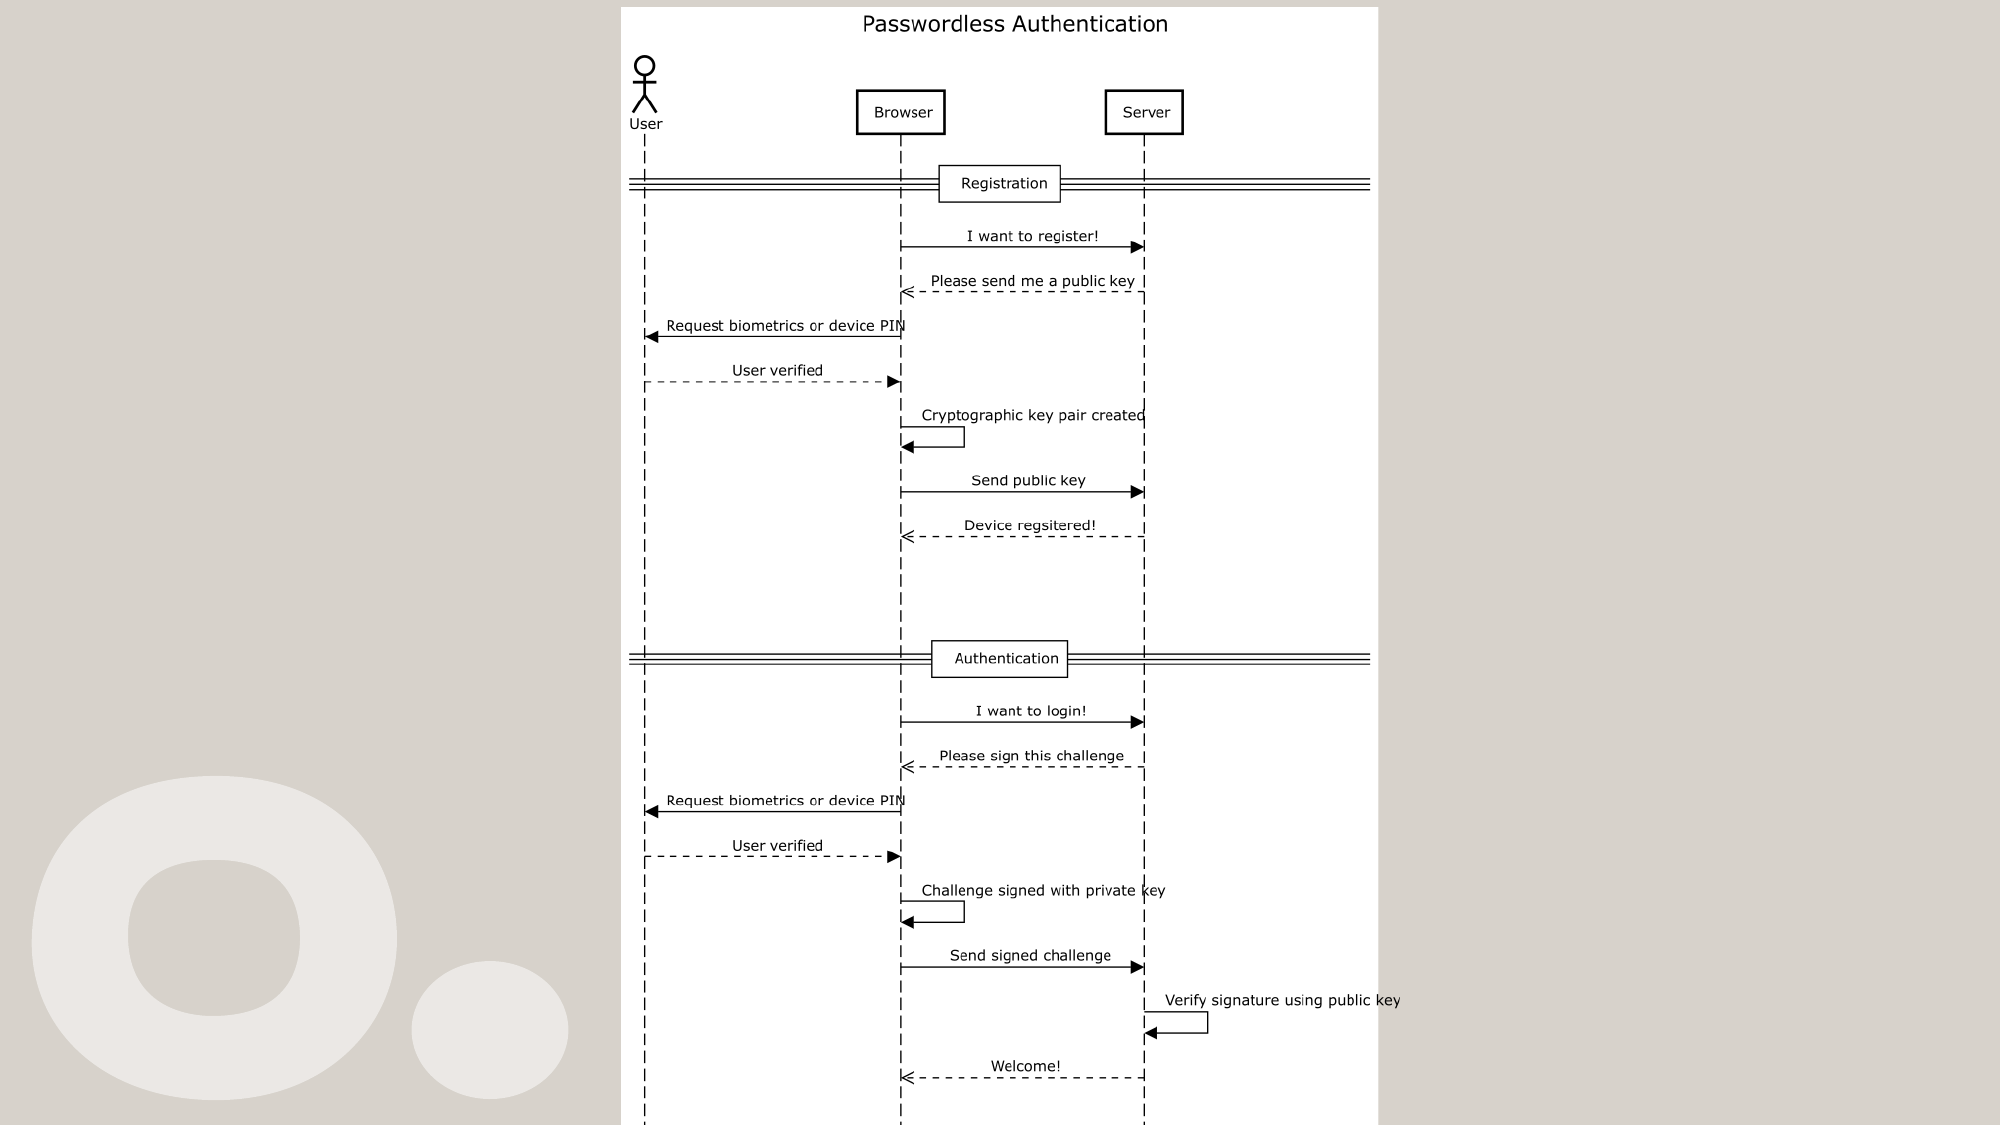

How does it work?
#
What is passwordless authentication?